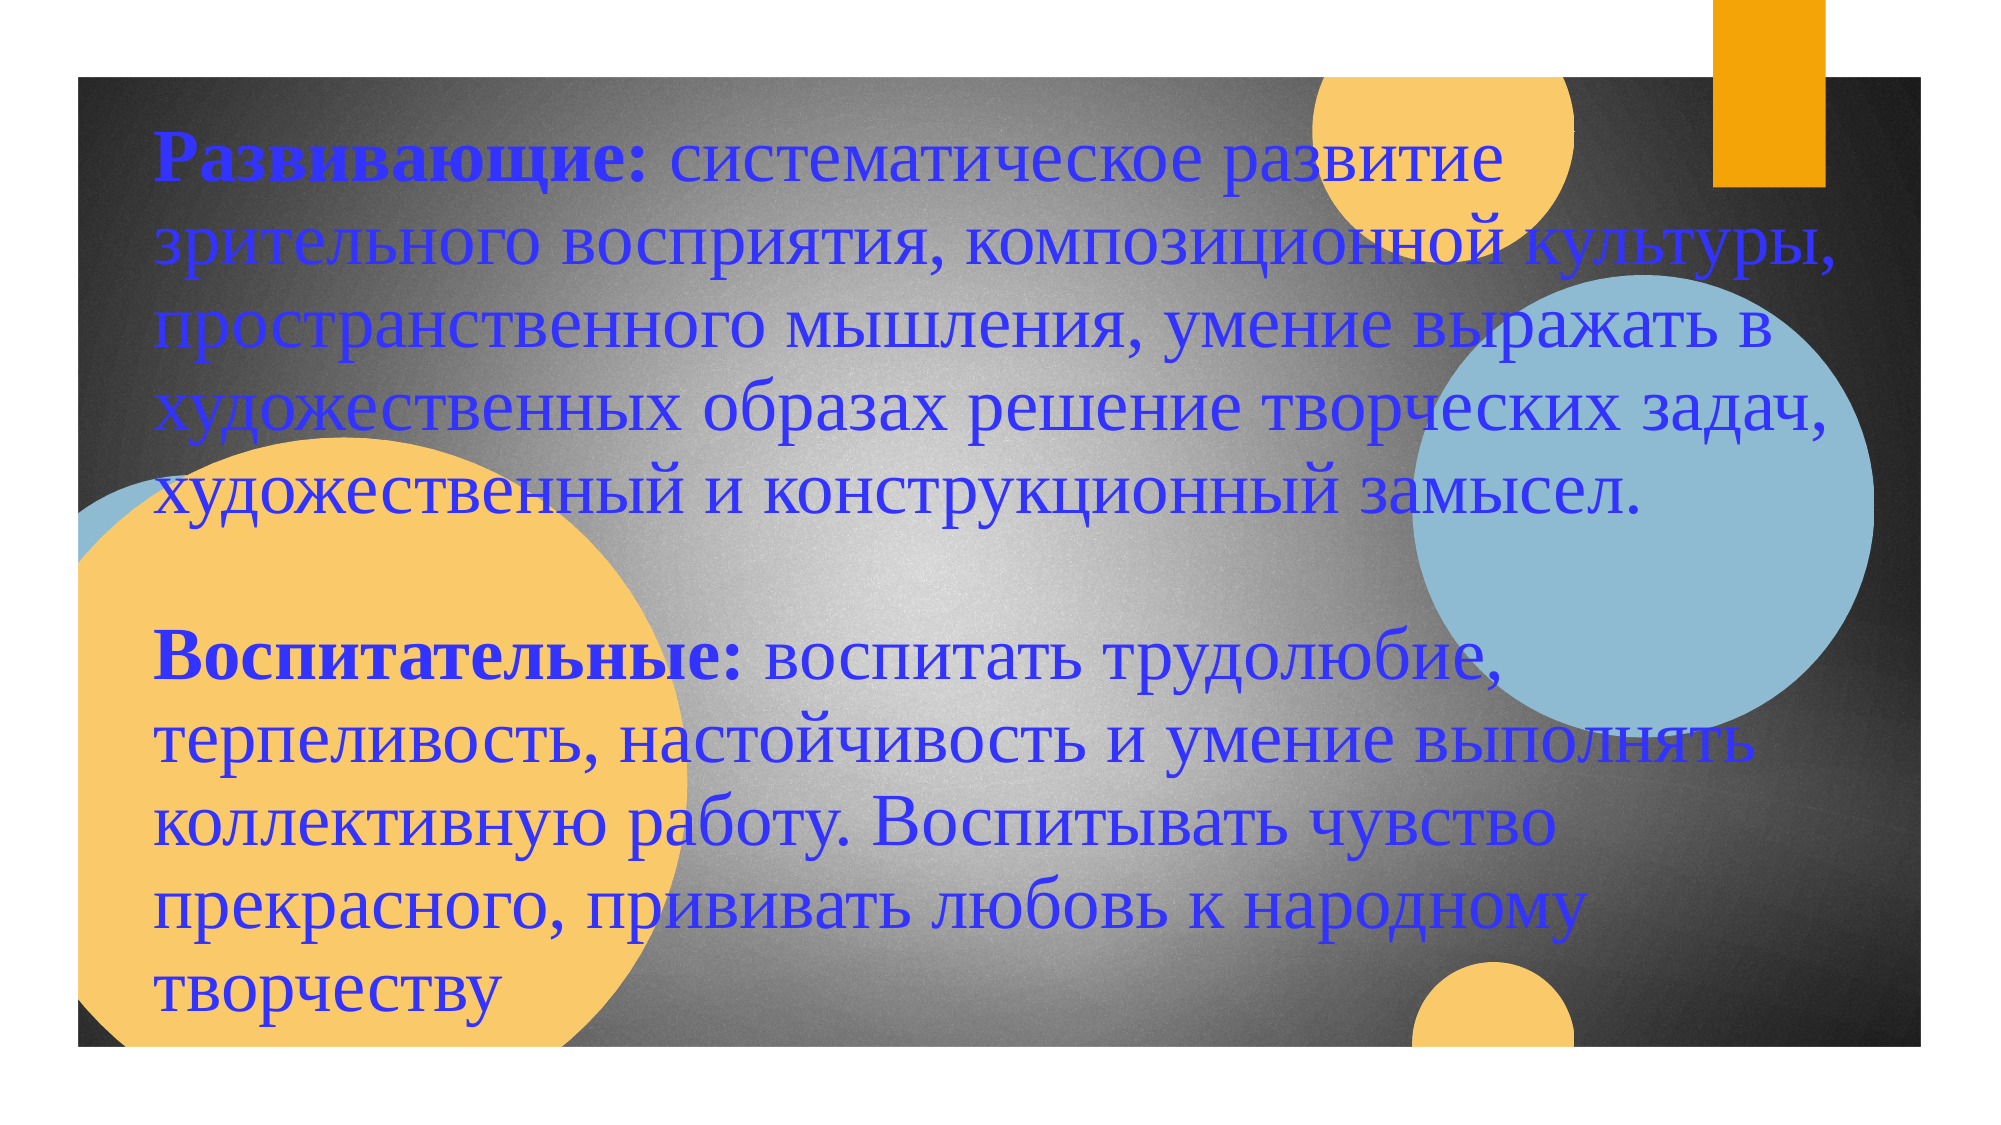

Развивающие: систематическое развитие зрительного восприятия, композиционной культуры, пространственного мышления, умение выражать в художественных образах решение творческих задач, художественный и конструкционный замысел.
Воспитательные: воспитать трудолюбие, терпеливость, настойчивость и умение выполнять коллективную работу. Воспитывать чувство прекрасного, прививать любовь к народному творчеству